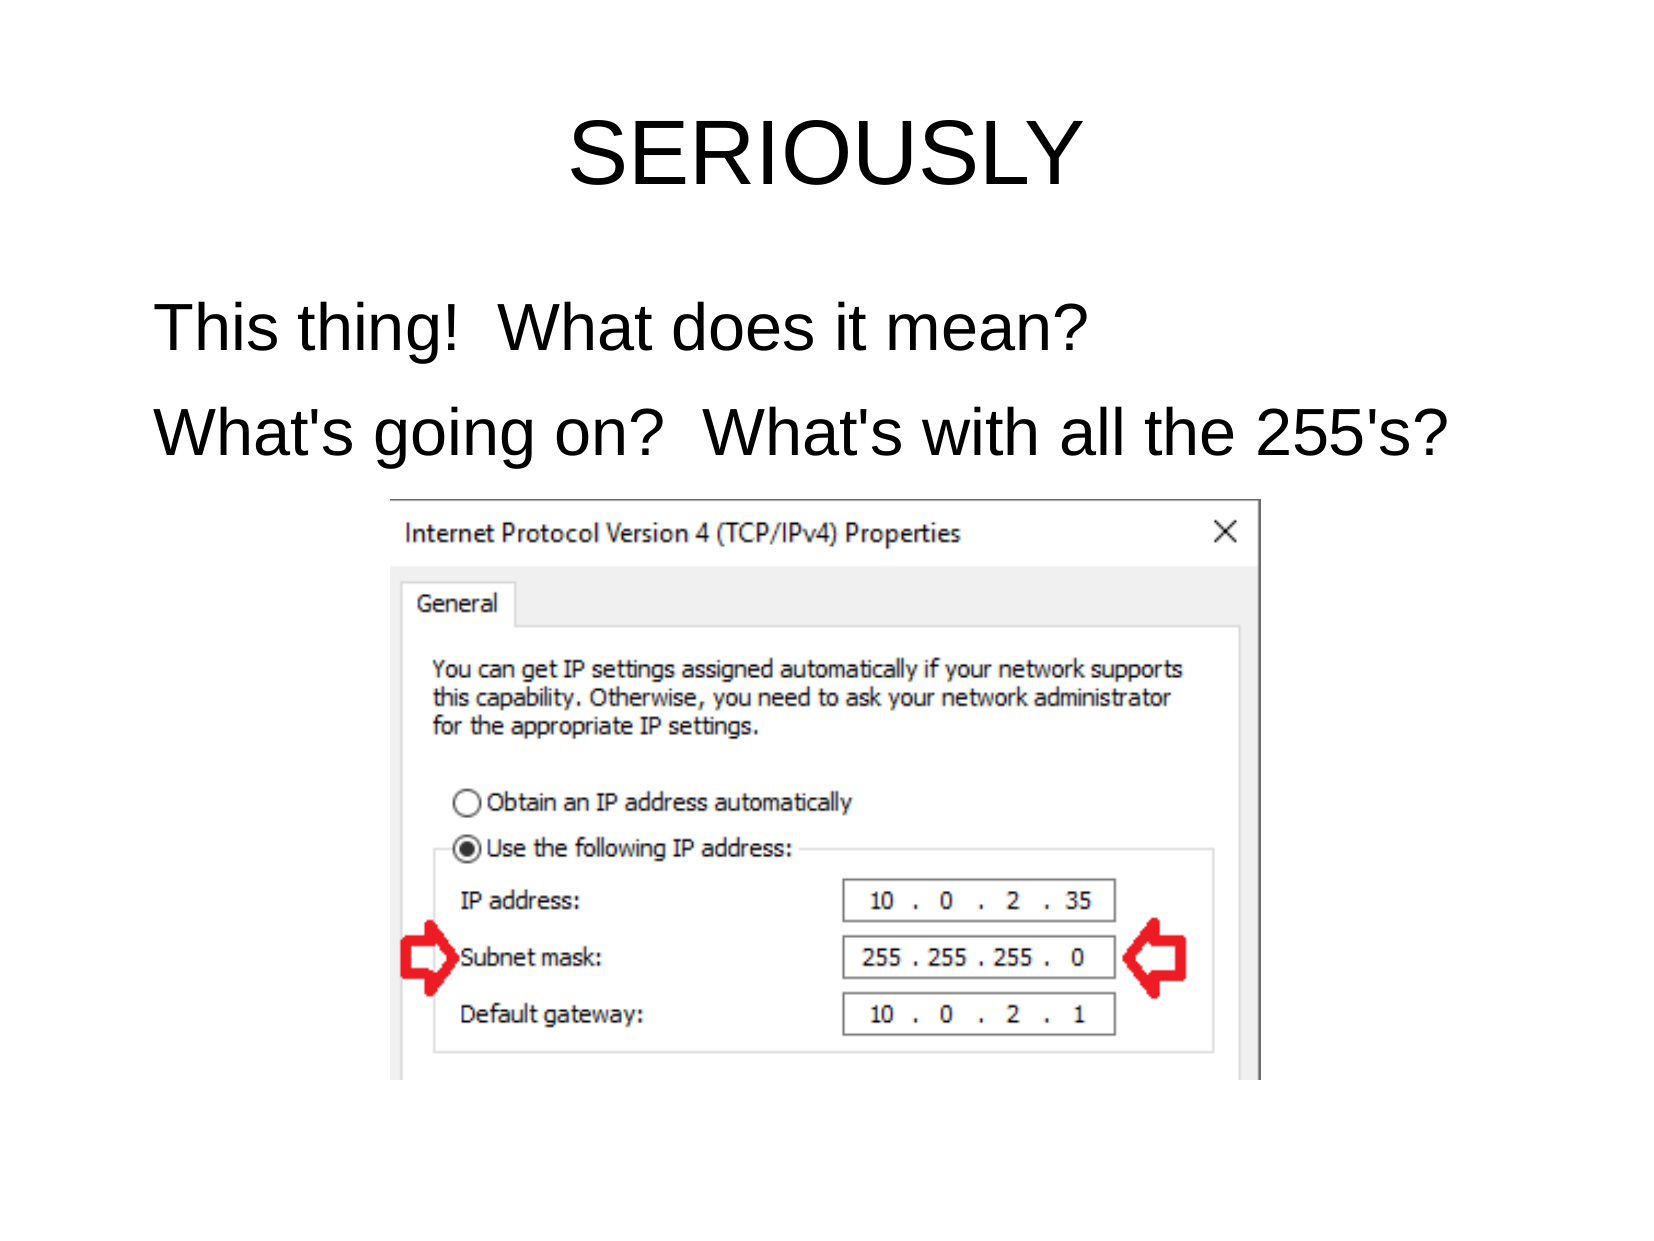

# SERIOUSLY
This thing! What does it mean?
What's going on? What's with all the 255's?